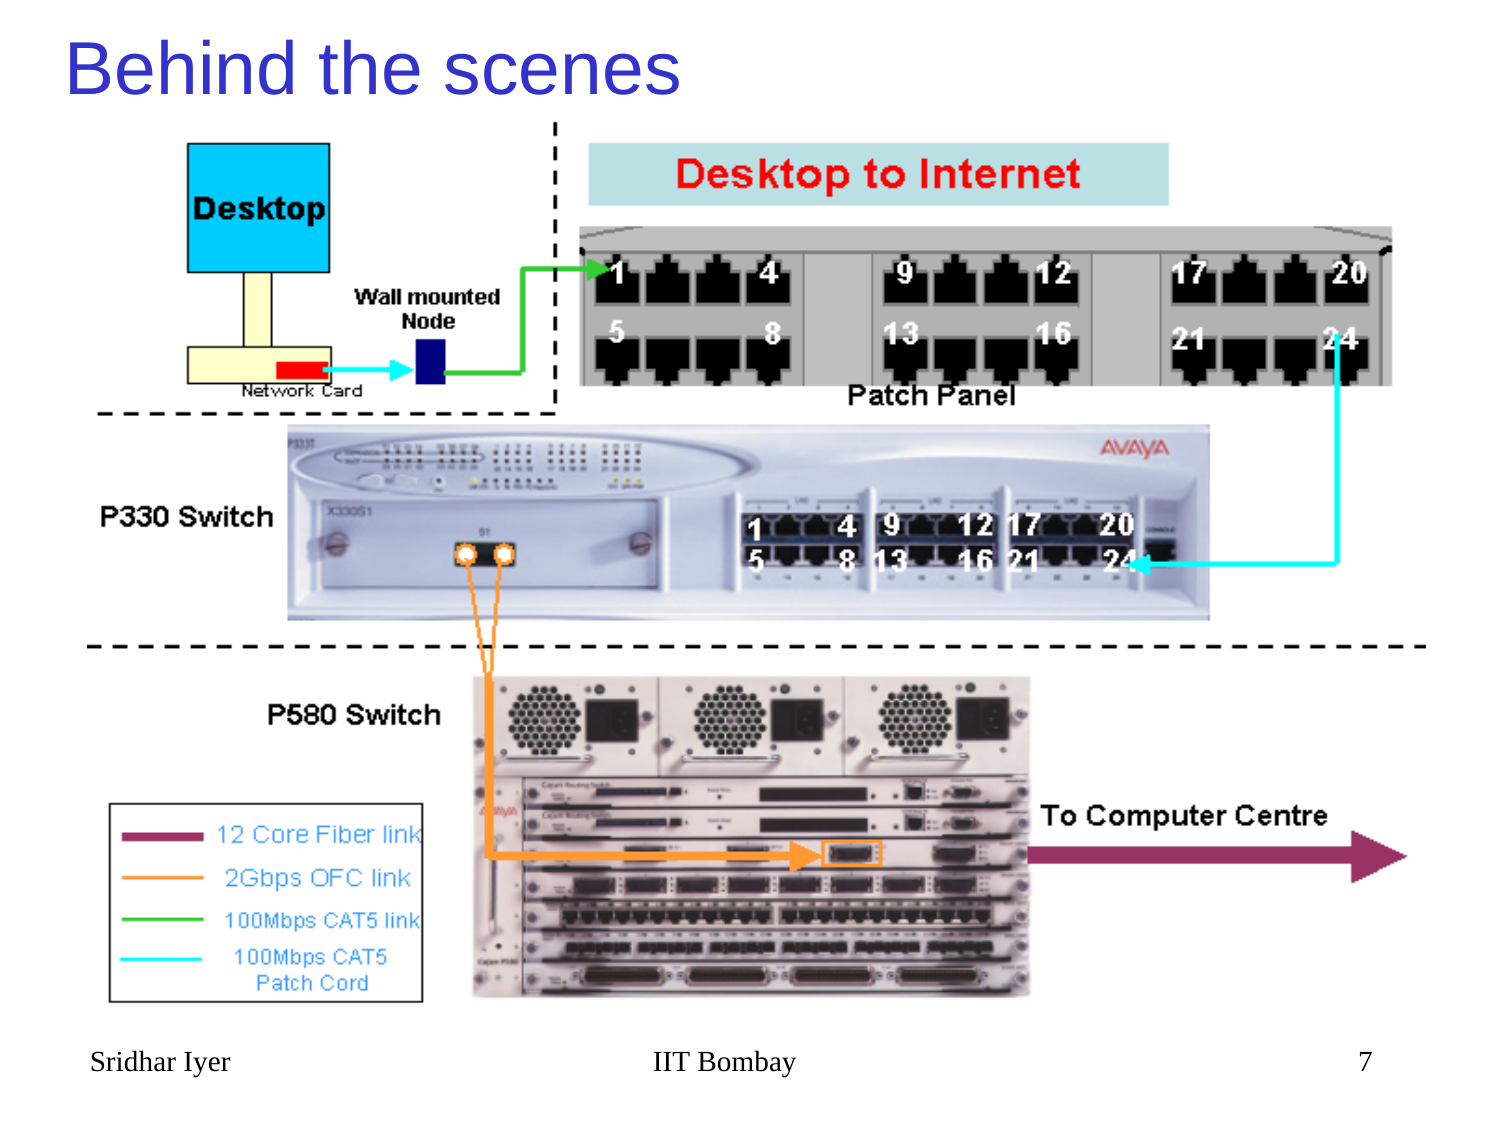

# Behind the scenes
Sridhar Iyer
IIT Bombay
7